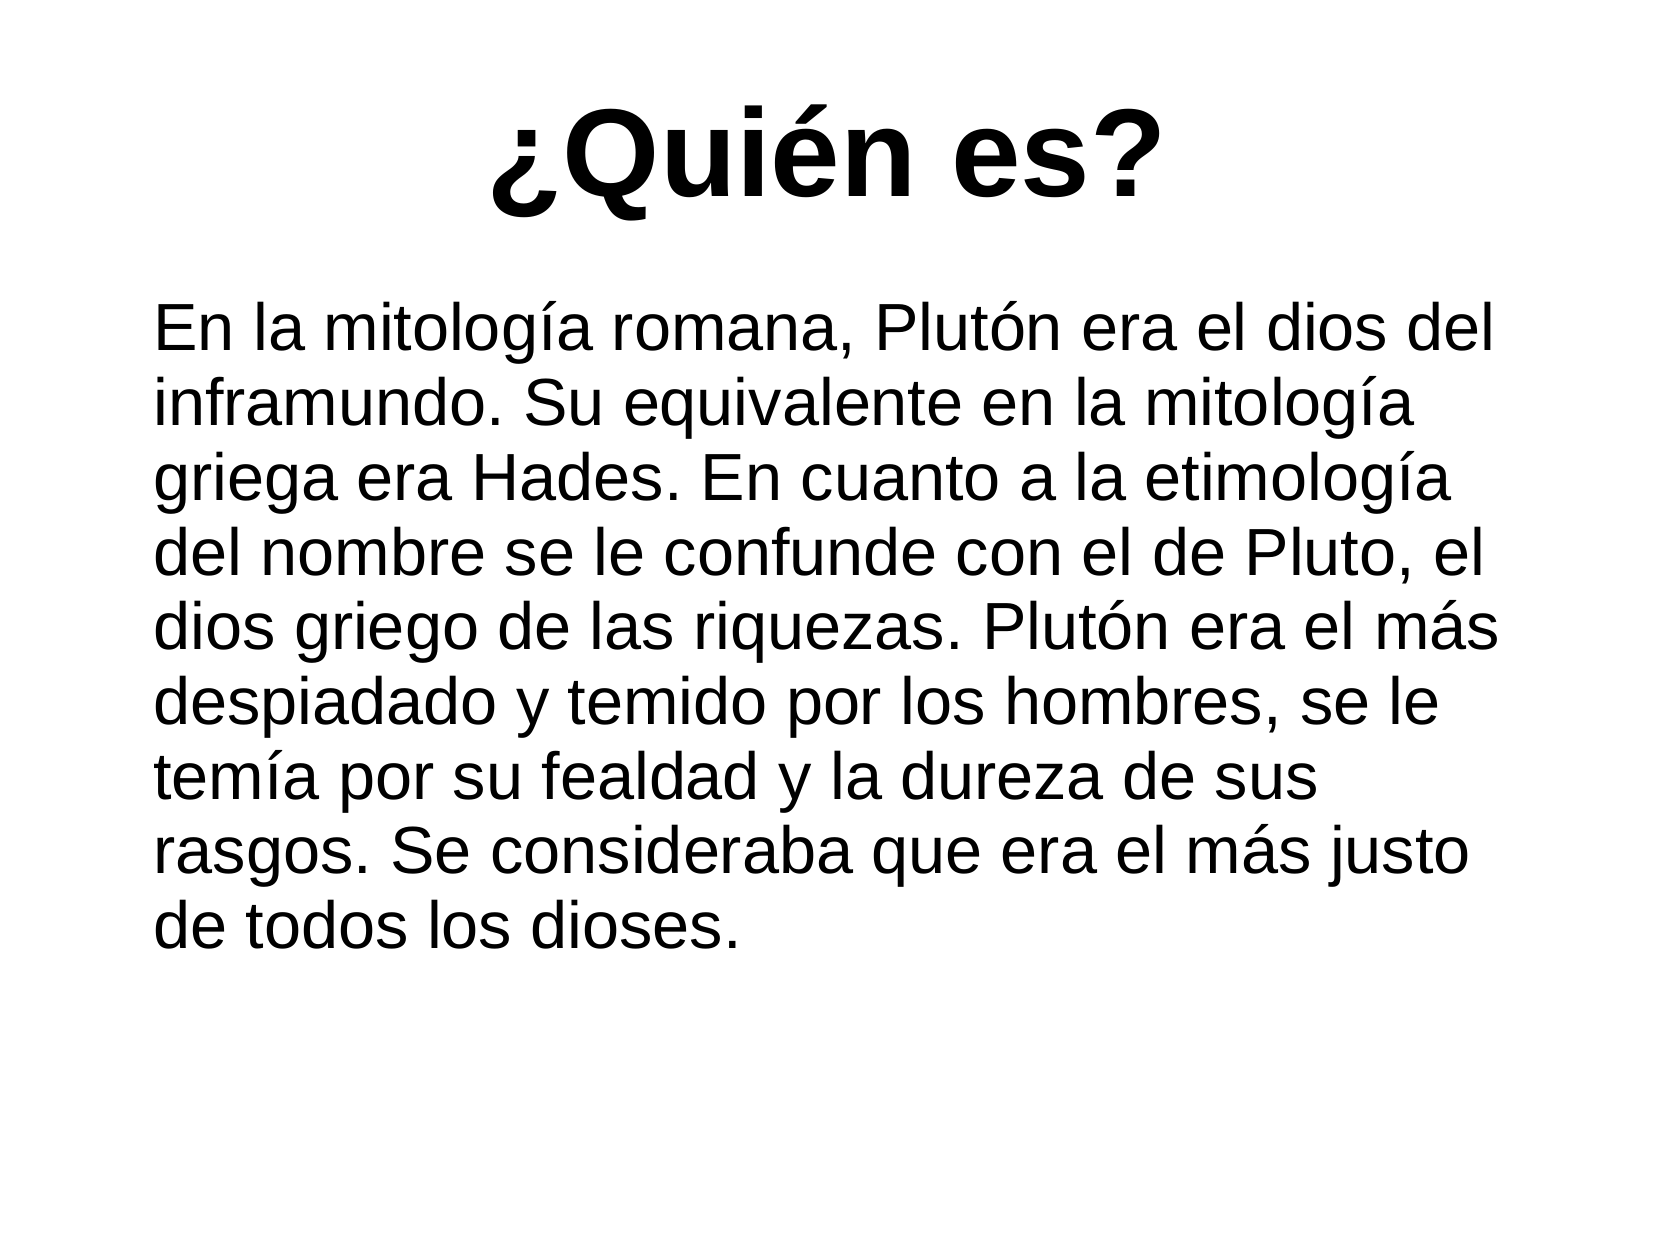

# ¿Quién es?
En la mitología romana, Plutón era el dios del inframundo. Su equivalente en la mitología griega era Hades. En cuanto a la etimología del nombre se le confunde con el de Pluto, el dios griego de las riquezas. Plutón era el más despiadado y temido por los hombres, se le temía por su fealdad y la dureza de sus rasgos. Se consideraba que era el más justo de todos los dioses.